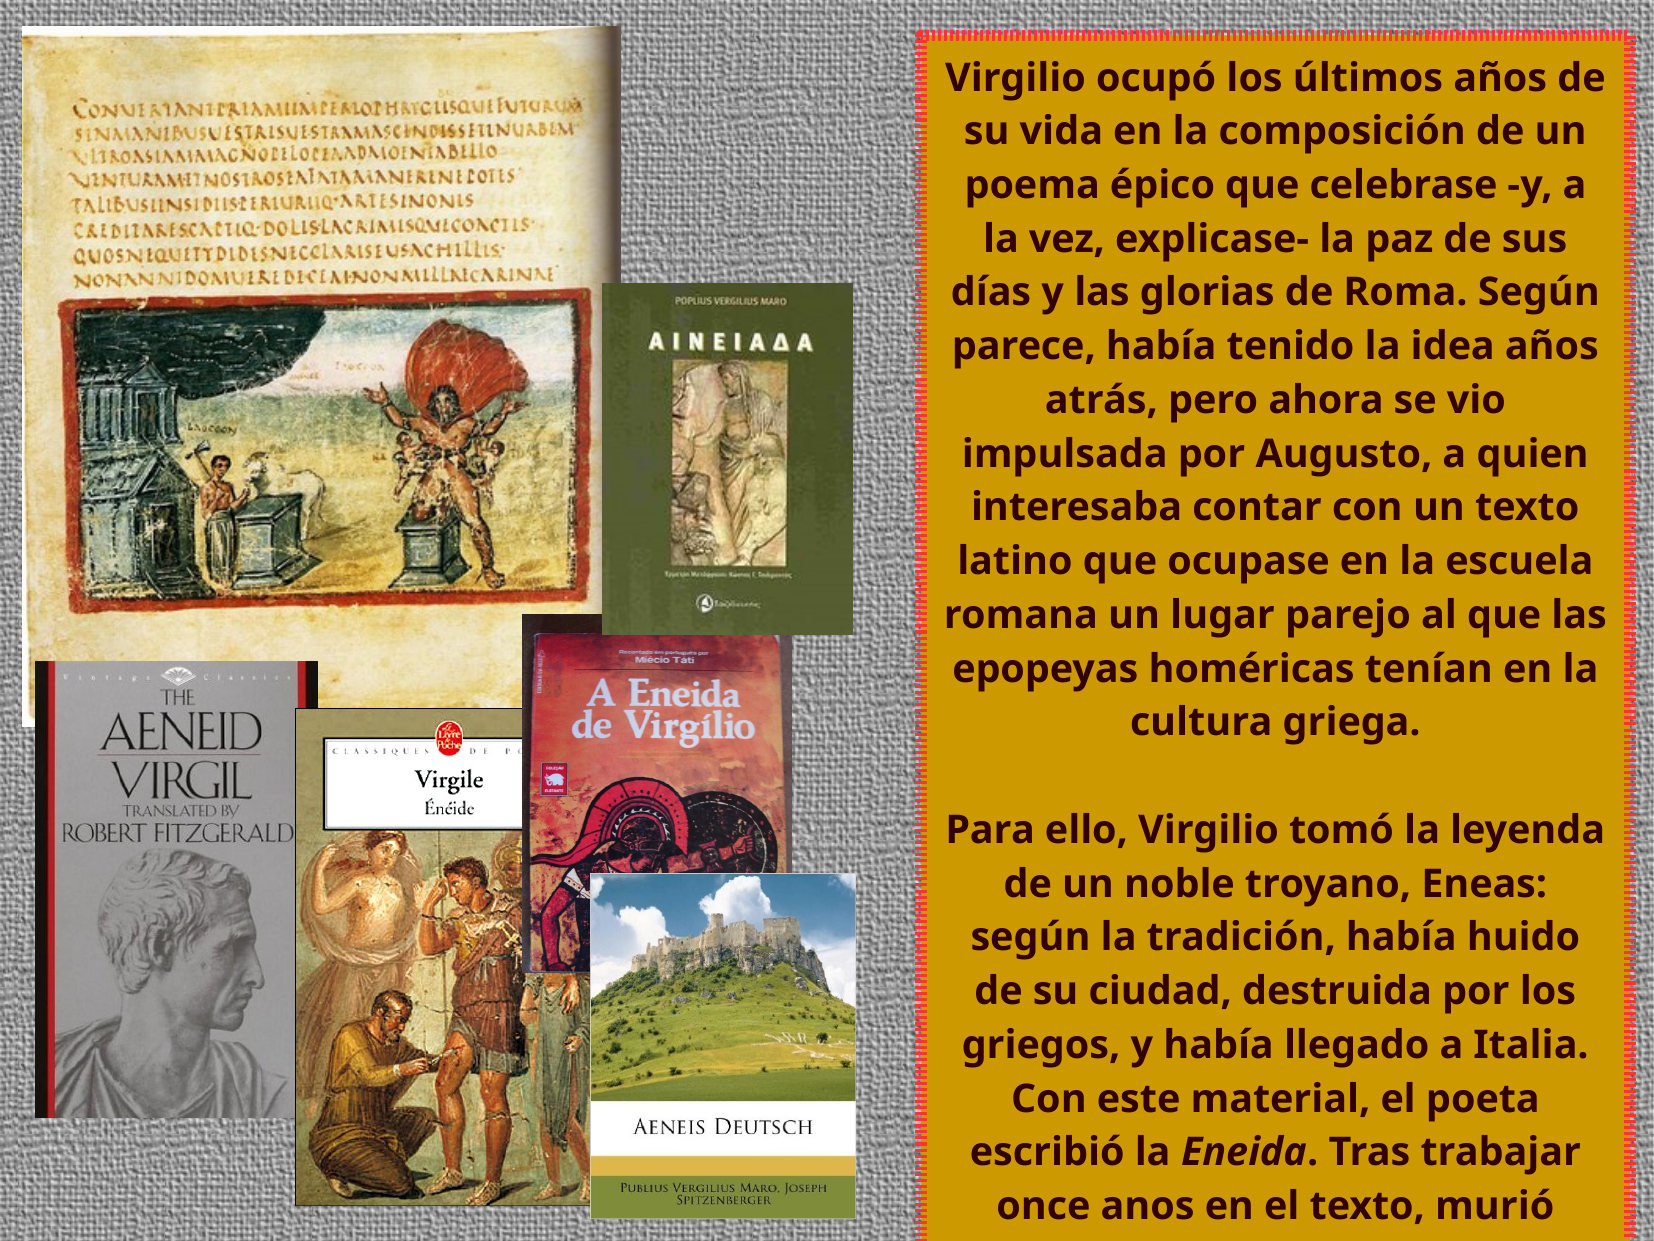

Virgilio ocupó los últimos años de su vida en la composición de un poema épico que celebrase -y, a la vez, explicase- la paz de sus días y las glorias de Roma. Según parece, había tenido la idea años atrás, pero ahora se vio impulsada por Augusto, a quien interesaba contar con un texto latino que ocupase en la escuela romana un lugar parejo al que las epopeyas homéricas tenían en la cultura griega.
Para ello, Virgilio tomó la leyenda de un noble troyano, Eneas: según la tradición, había huido de su ciudad, destruida por los griegos, y había llegado a Italia. Con este material, el poeta escribió la Eneida. Tras trabajar once anos en el texto, murió antes de darle la revisión final. Con todo, Augusto quiso que fuese publicado.